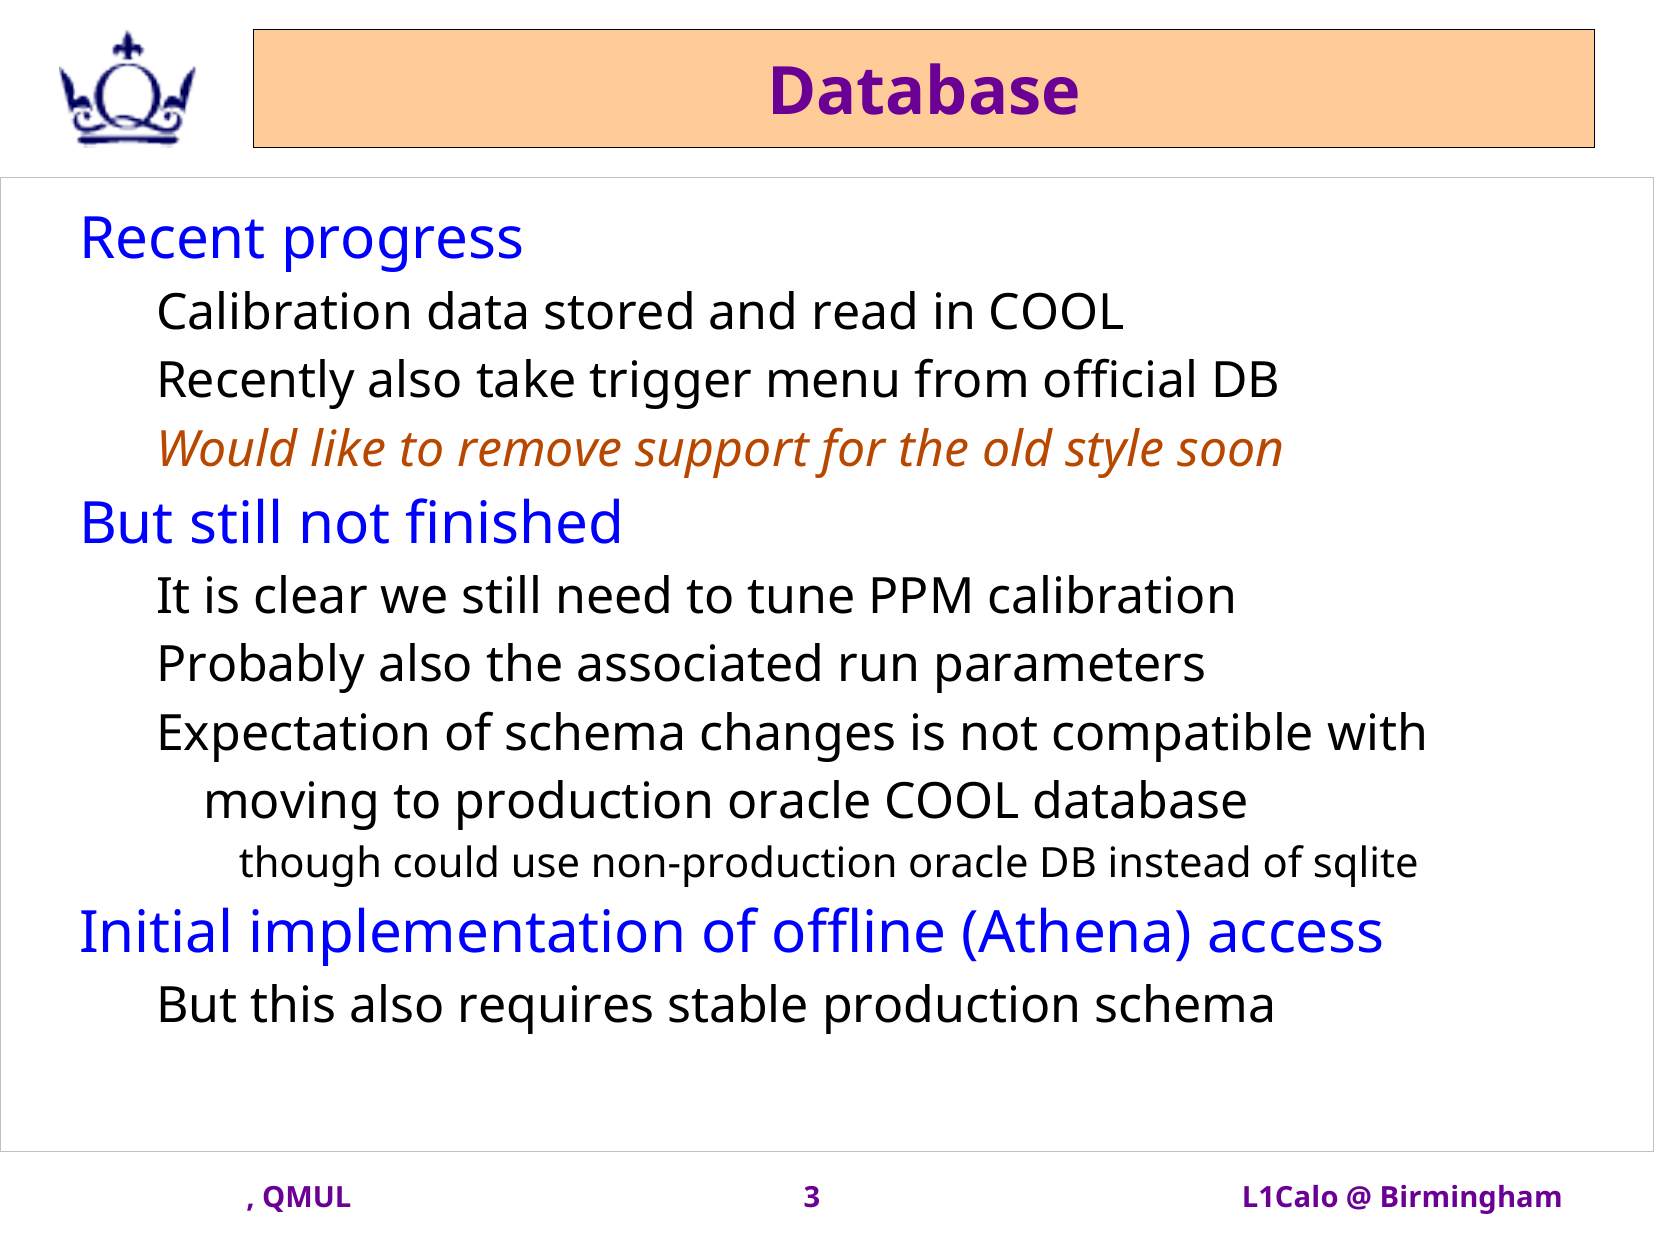

# Database
Recent progress
Calibration data stored and read in COOL
Recently also take trigger menu from official DB
Would like to remove support for the old style soon
But still not finished
It is clear we still need to tune PPM calibration
Probably also the associated run parameters
Expectation of schema changes is not compatible with moving to production oracle COOL database
though could use non-production oracle DB instead of sqlite
Initial implementation of offline (Athena) access
But this also requires stable production schema